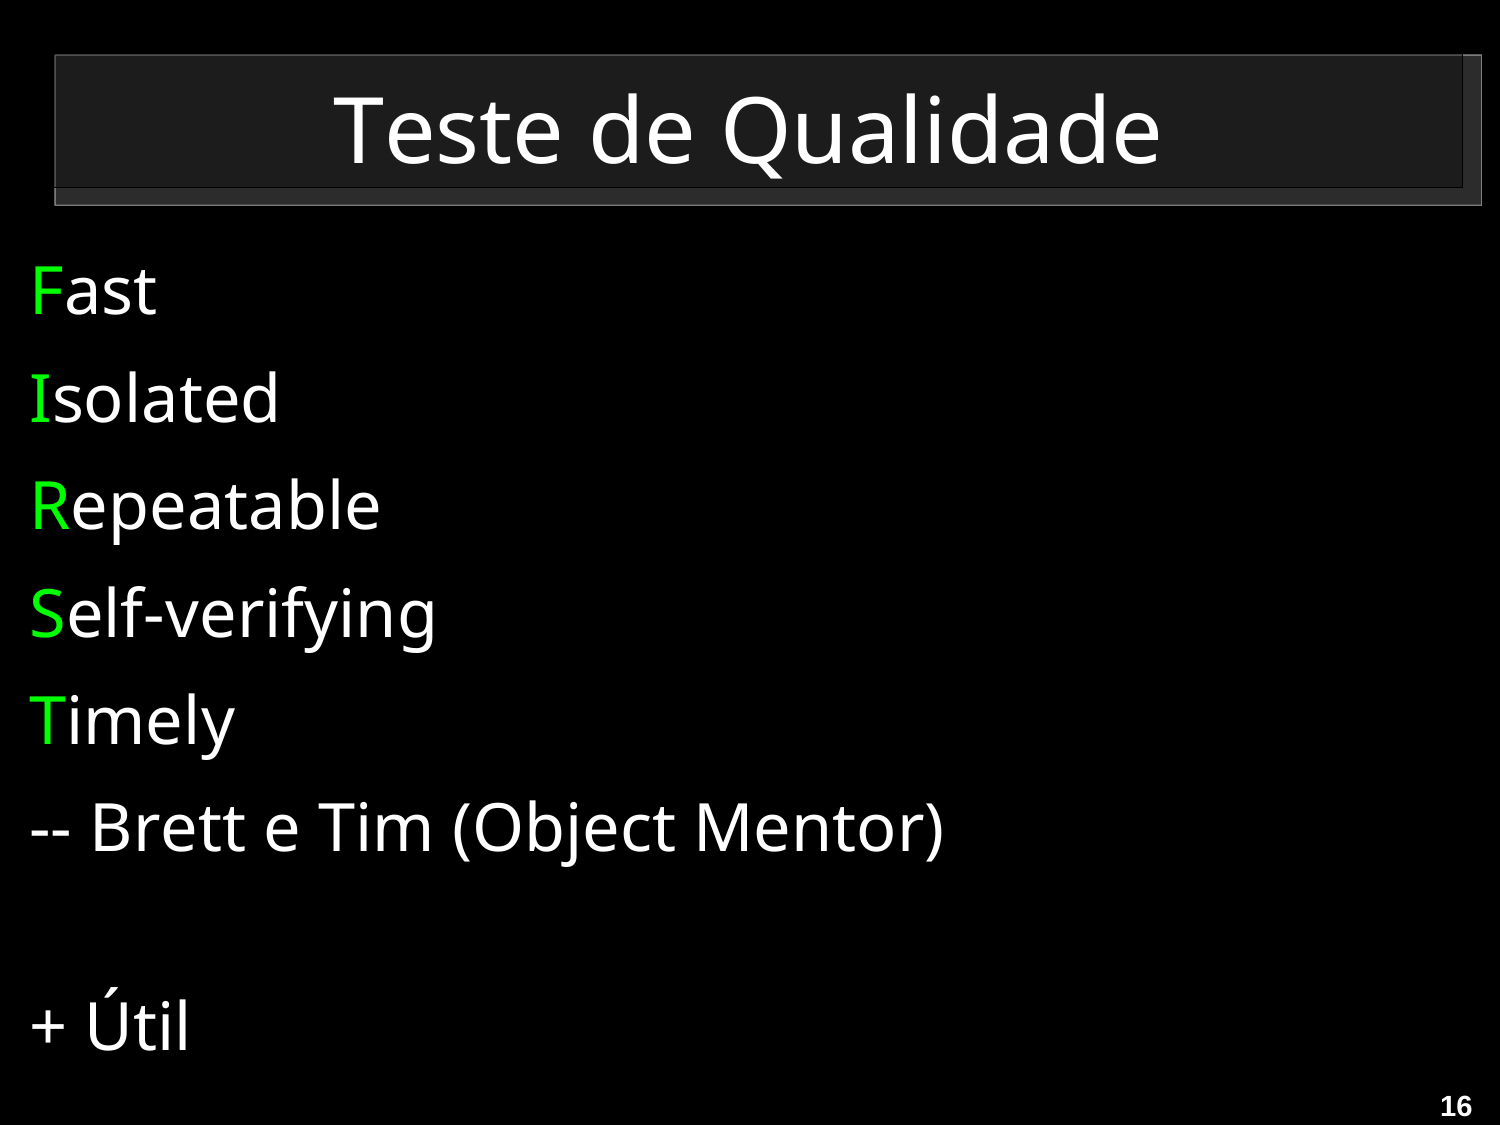

# Teste de Qualidade
Fast
Isolated
Repeatable
Self-verifying
Timely
-- Brett e Tim (Object Mentor)‏
+ Útil
16